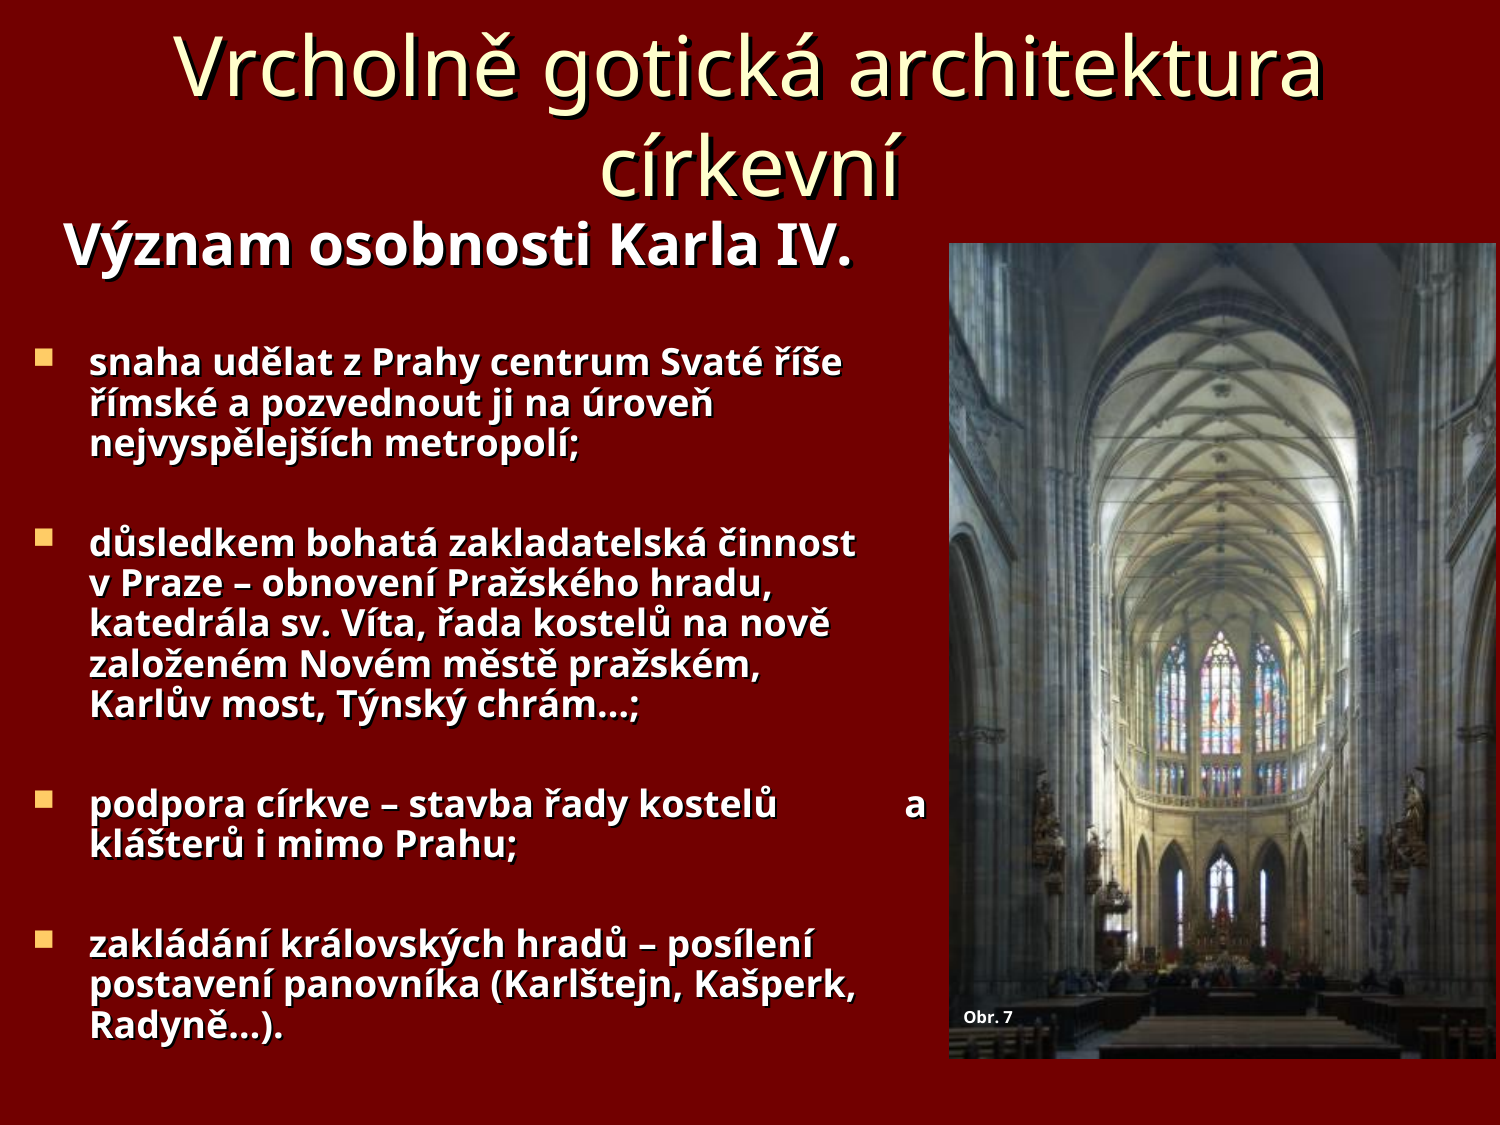

# Vrcholně gotická architektura církevní
 Význam osobnosti Karla IV.
snaha udělat z Prahy centrum Svaté říše římské a pozvednout ji na úroveň nejvyspělejších metropolí;
důsledkem bohatá zakladatelská činnost v Praze – obnovení Pražského hradu, katedrála sv. Víta, řada kostelů na nově založeném Novém městě pražském, Karlův most, Týnský chrám…;
podpora církve – stavba řady kostelů a klášterů i mimo Prahu;
zakládání královských hradů – posílení postavení panovníka (Karlštejn, Kašperk, Radyně…).
Obr. 7